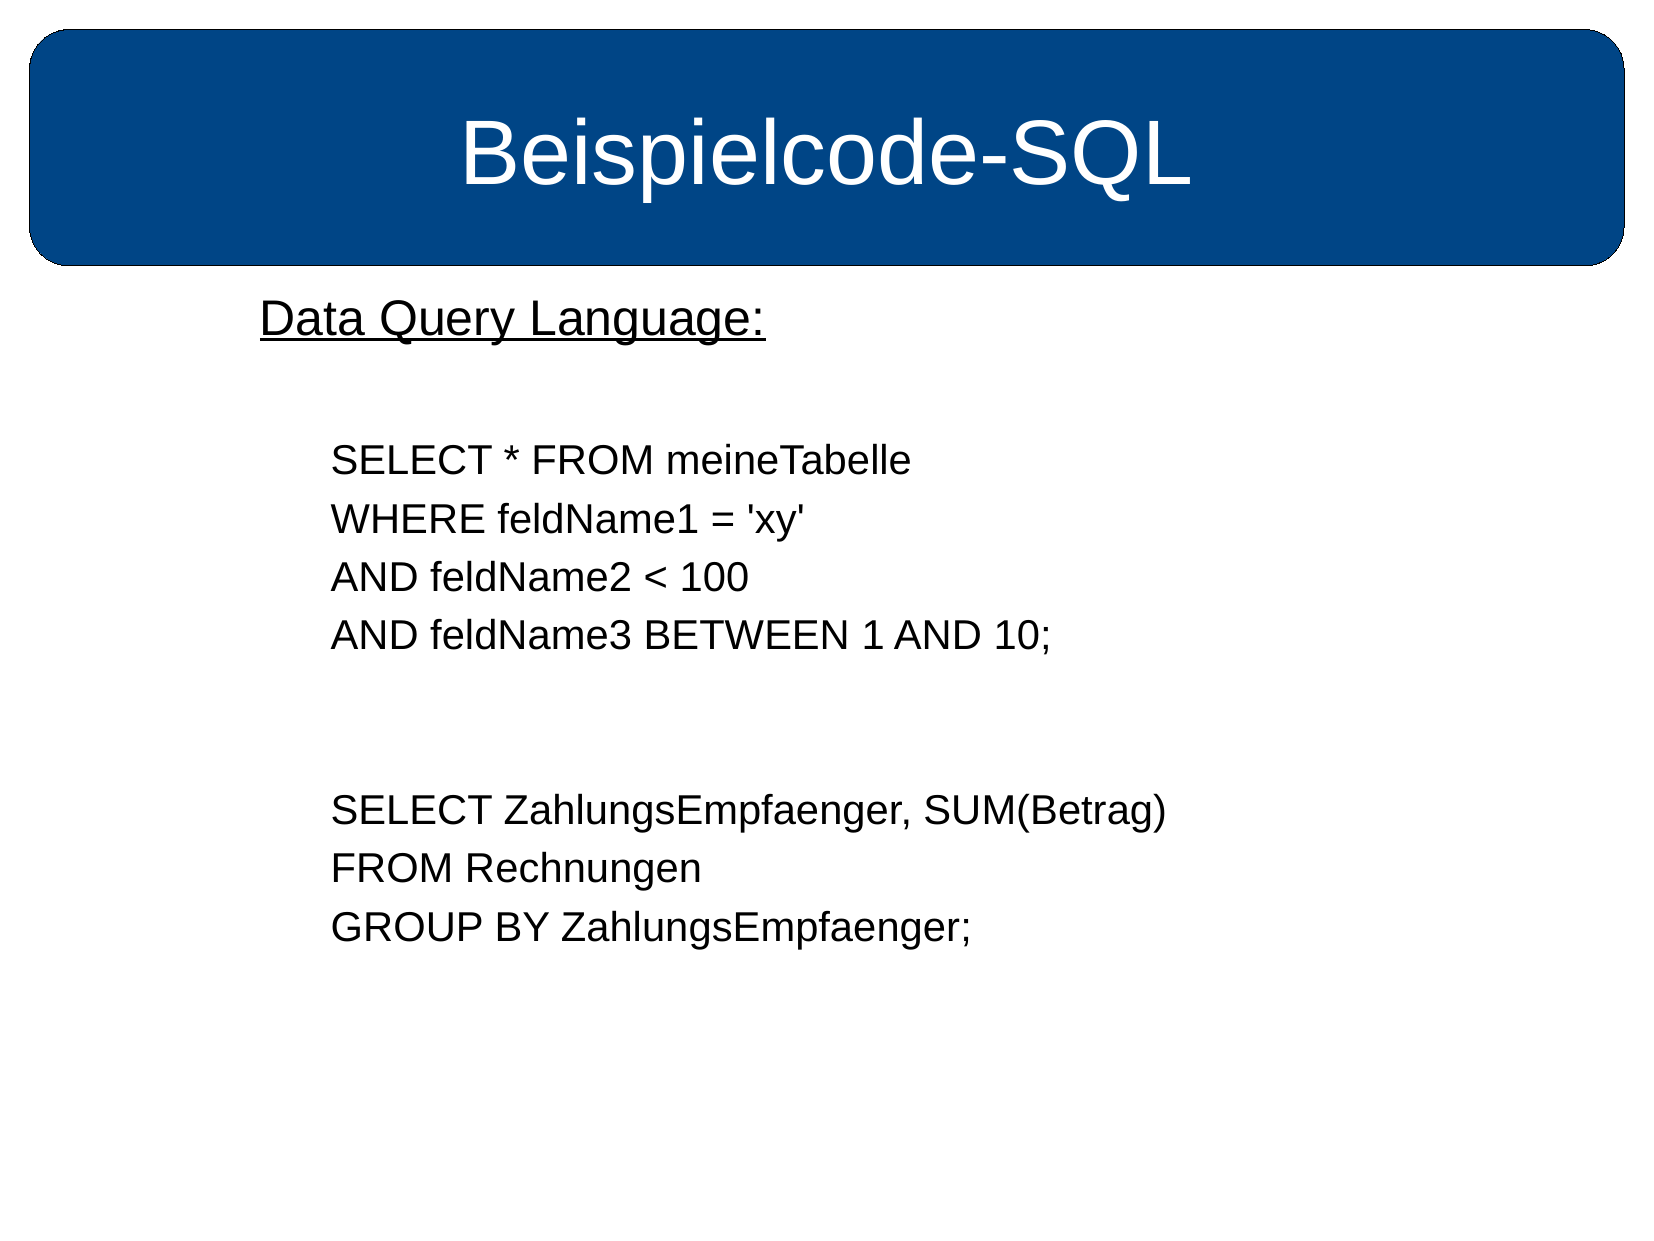

# Beispielcode-SQL
Data Query Language:
SELECT * FROM meineTabelle
WHERE feldName1 = 'xy'
AND feldName2 < 100
AND feldName3 BETWEEN 1 AND 10;
SELECT ZahlungsEmpfaenger, SUM(Betrag)
FROM Rechnungen
GROUP BY ZahlungsEmpfaenger;